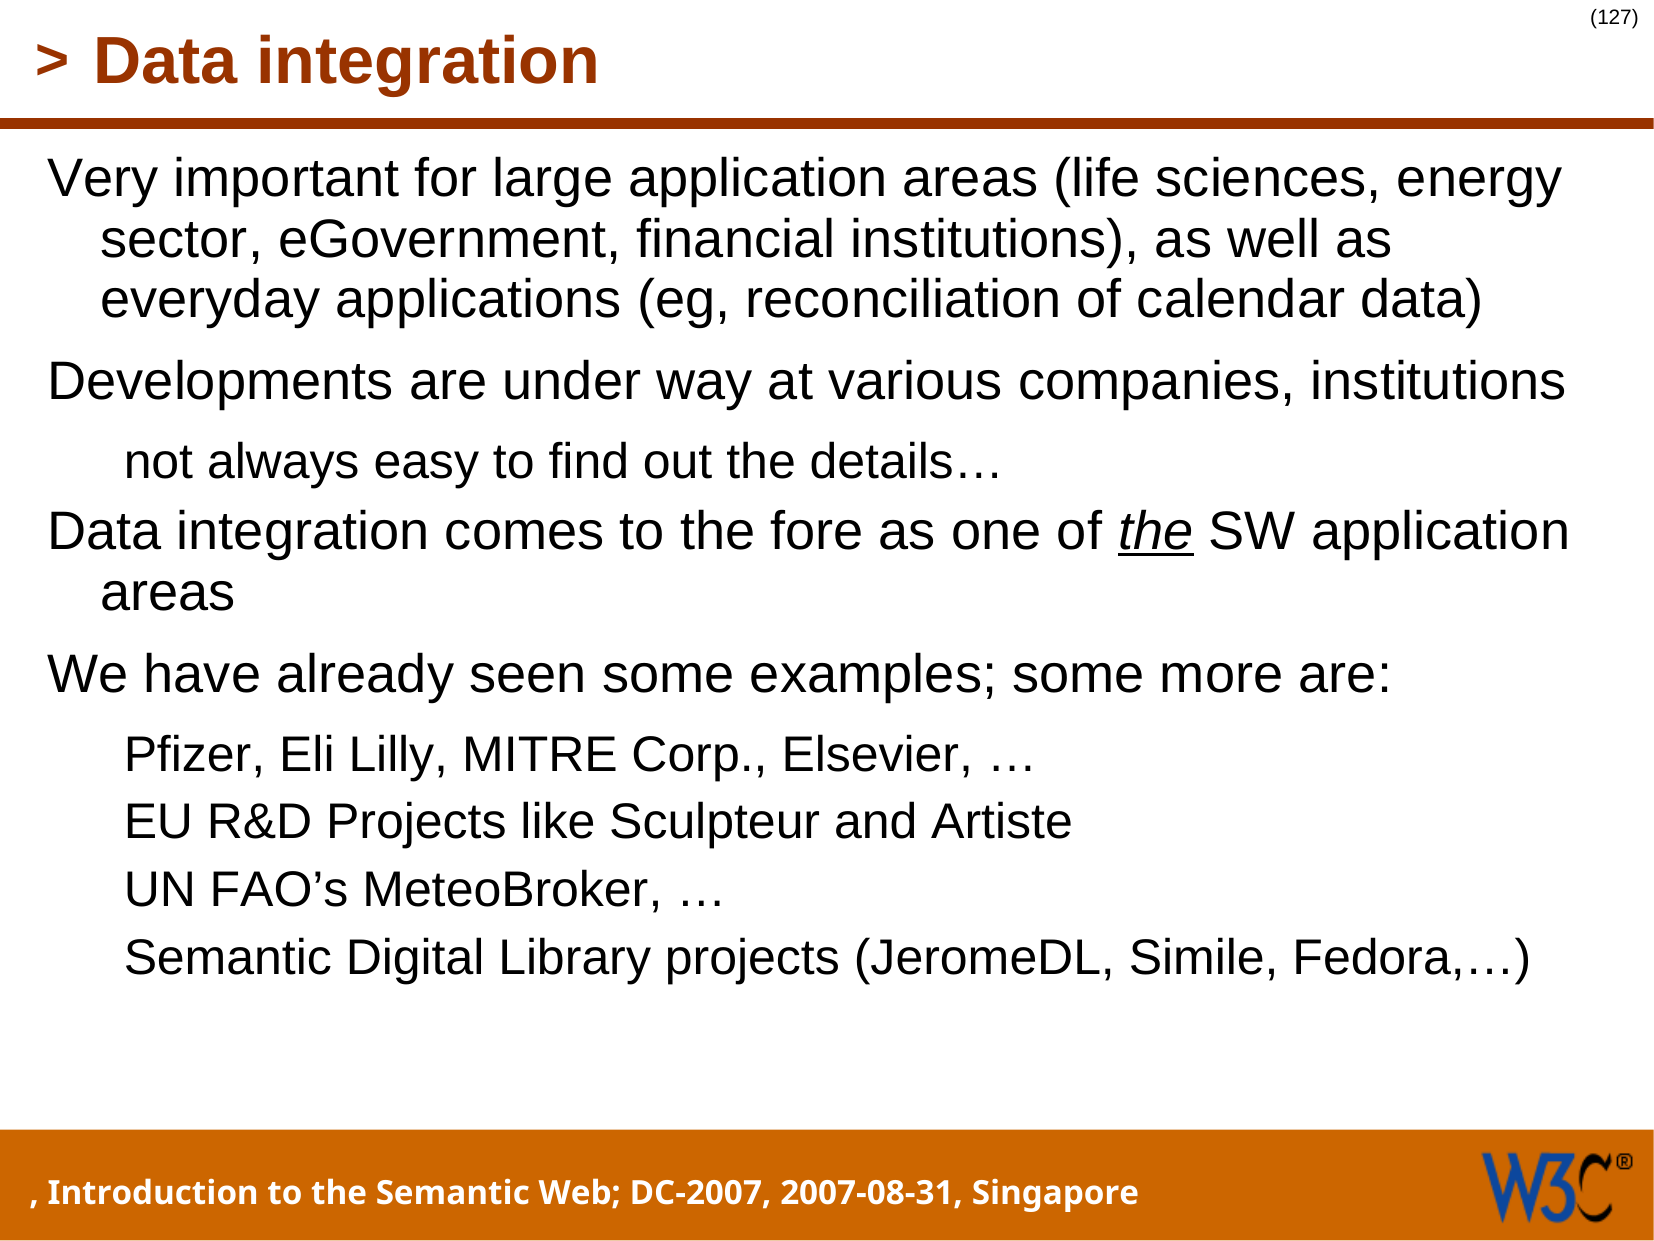

# Data integration
Very important for large application areas (life sciences, energy sector, eGovernment, financial institutions), as well as everyday applications (eg, reconciliation of calendar data)
Developments are under way at various companies, institutions
not always easy to find out the details…
Data integration comes to the fore as one of the SW application areas
We have already seen some examples; some more are:
Pfizer, Eli Lilly, MITRE Corp., Elsevier, …
EU R&D Projects like Sculpteur and Artiste
UN FAO’s MeteoBroker, …
Semantic Digital Library projects (JeromeDL, Simile, Fedora,…)